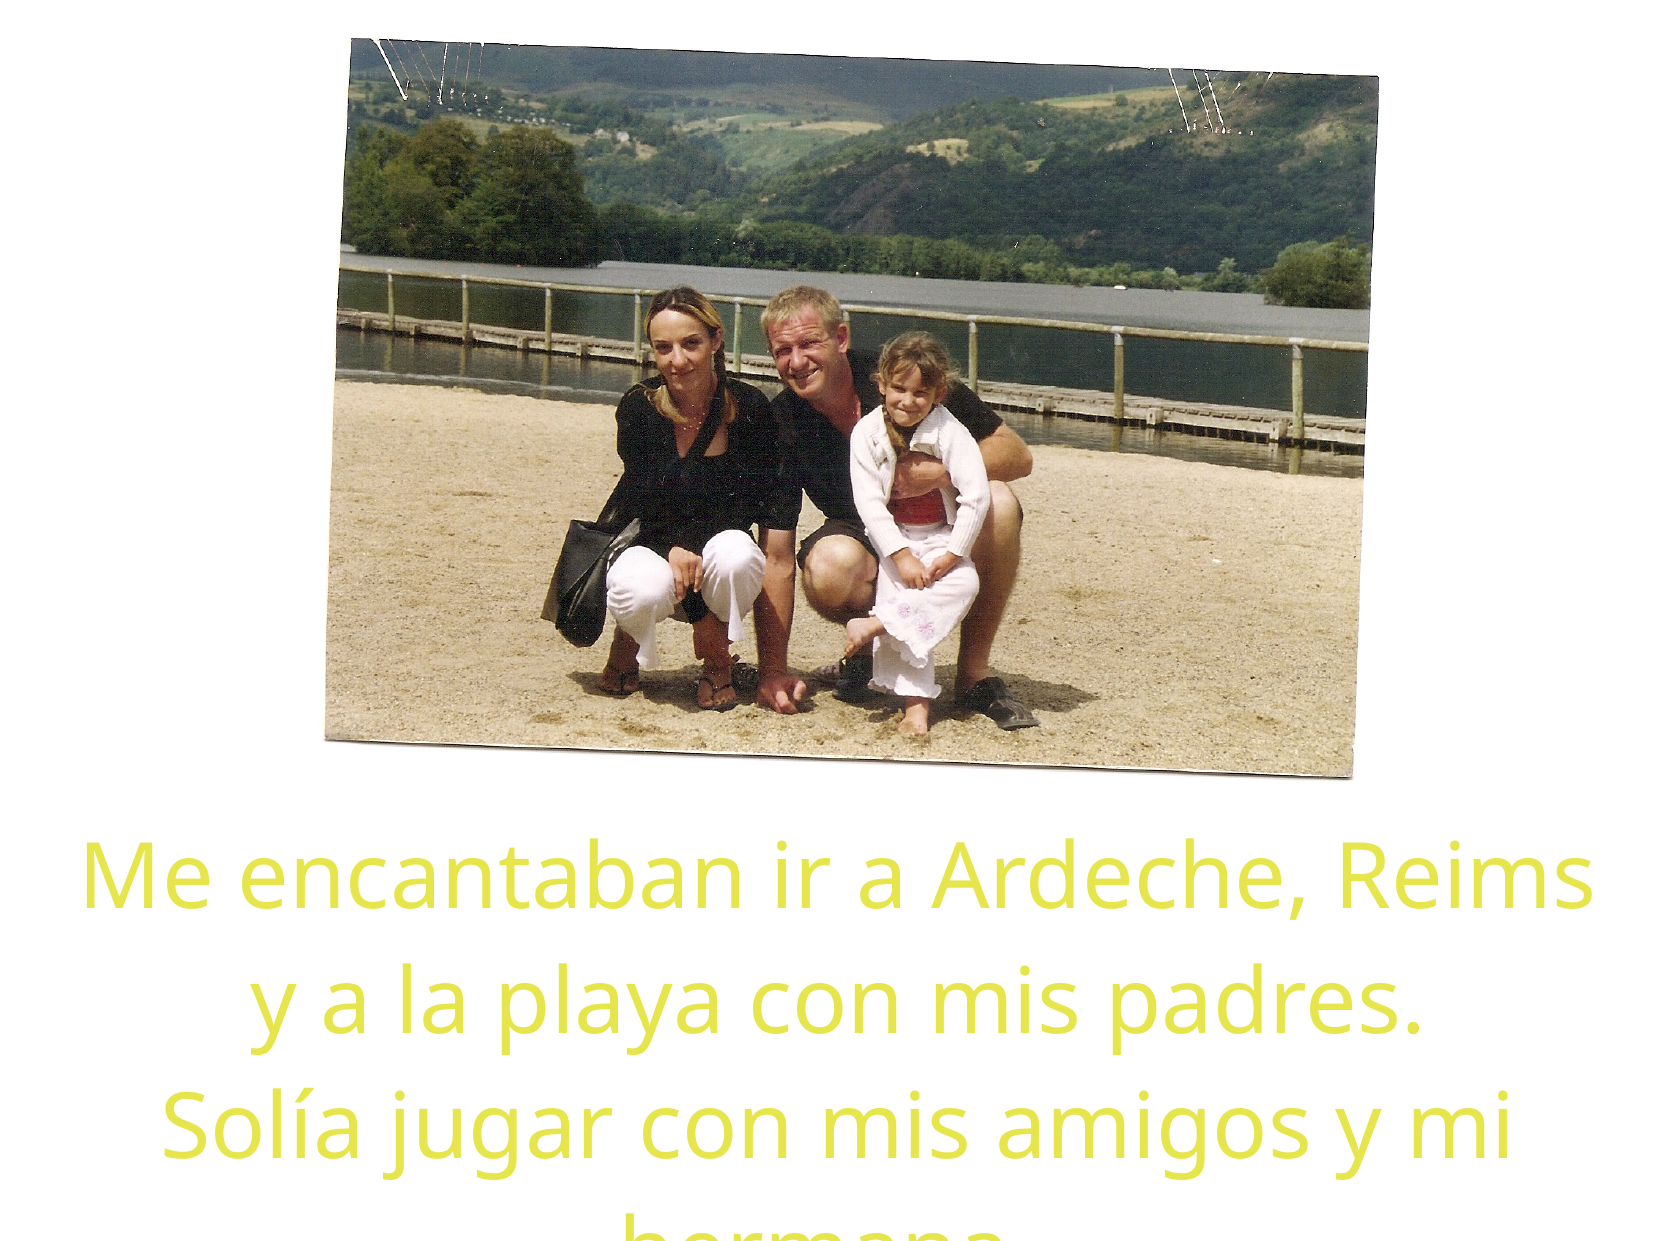

Me encantaban ir a Ardeche, Reims y a la playa con mis padres.
Solía jugar con mis amigos y mi hermana.